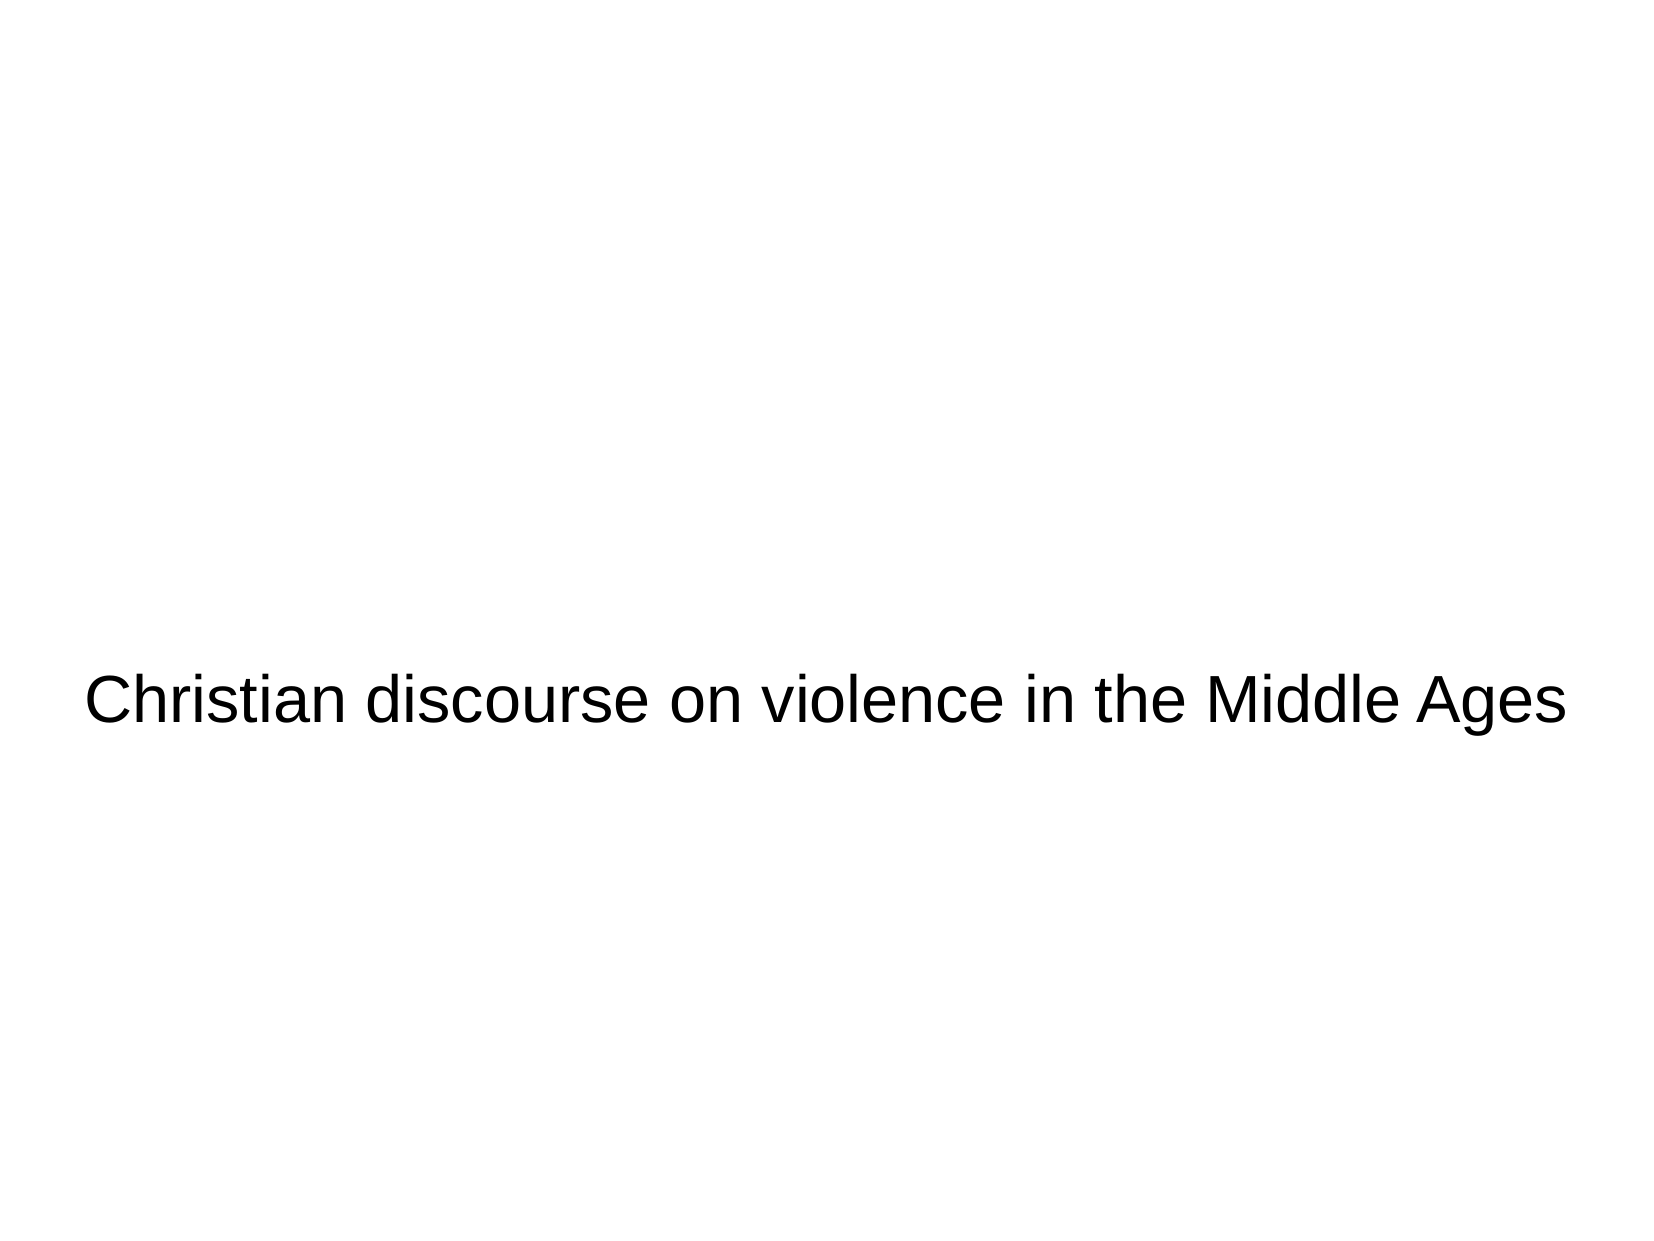

#
Christian discourse on violence in the Middle Ages